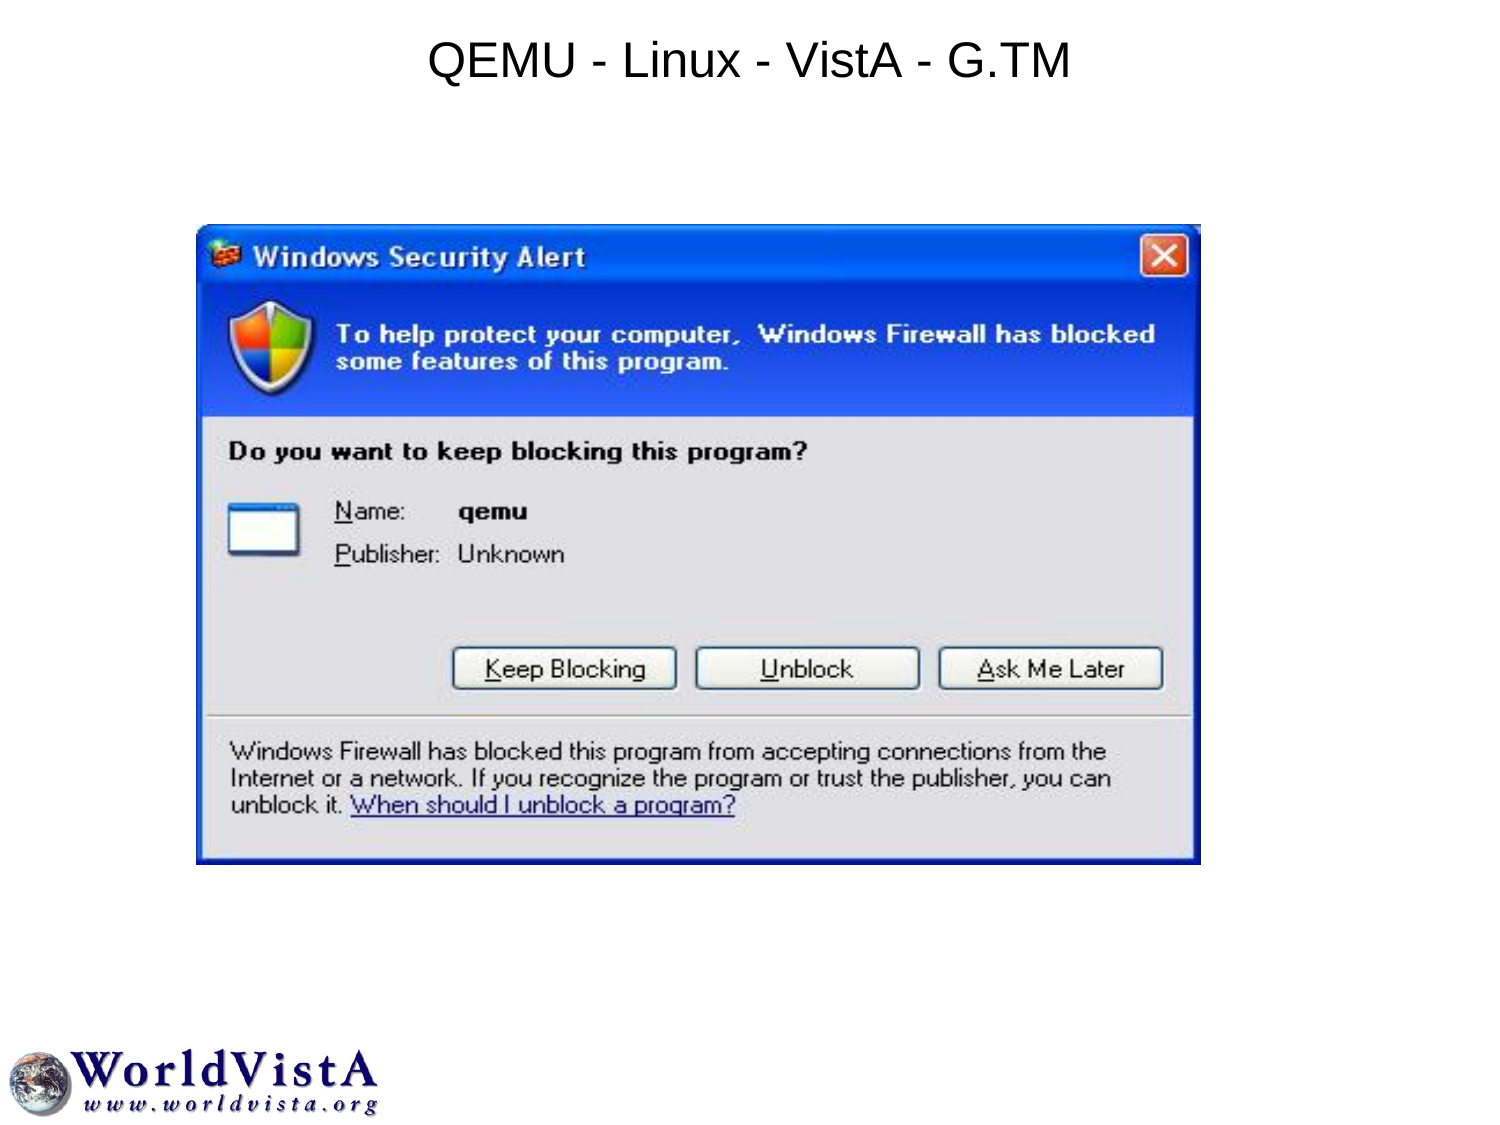

QEMU - Linux - VistA - G.TM